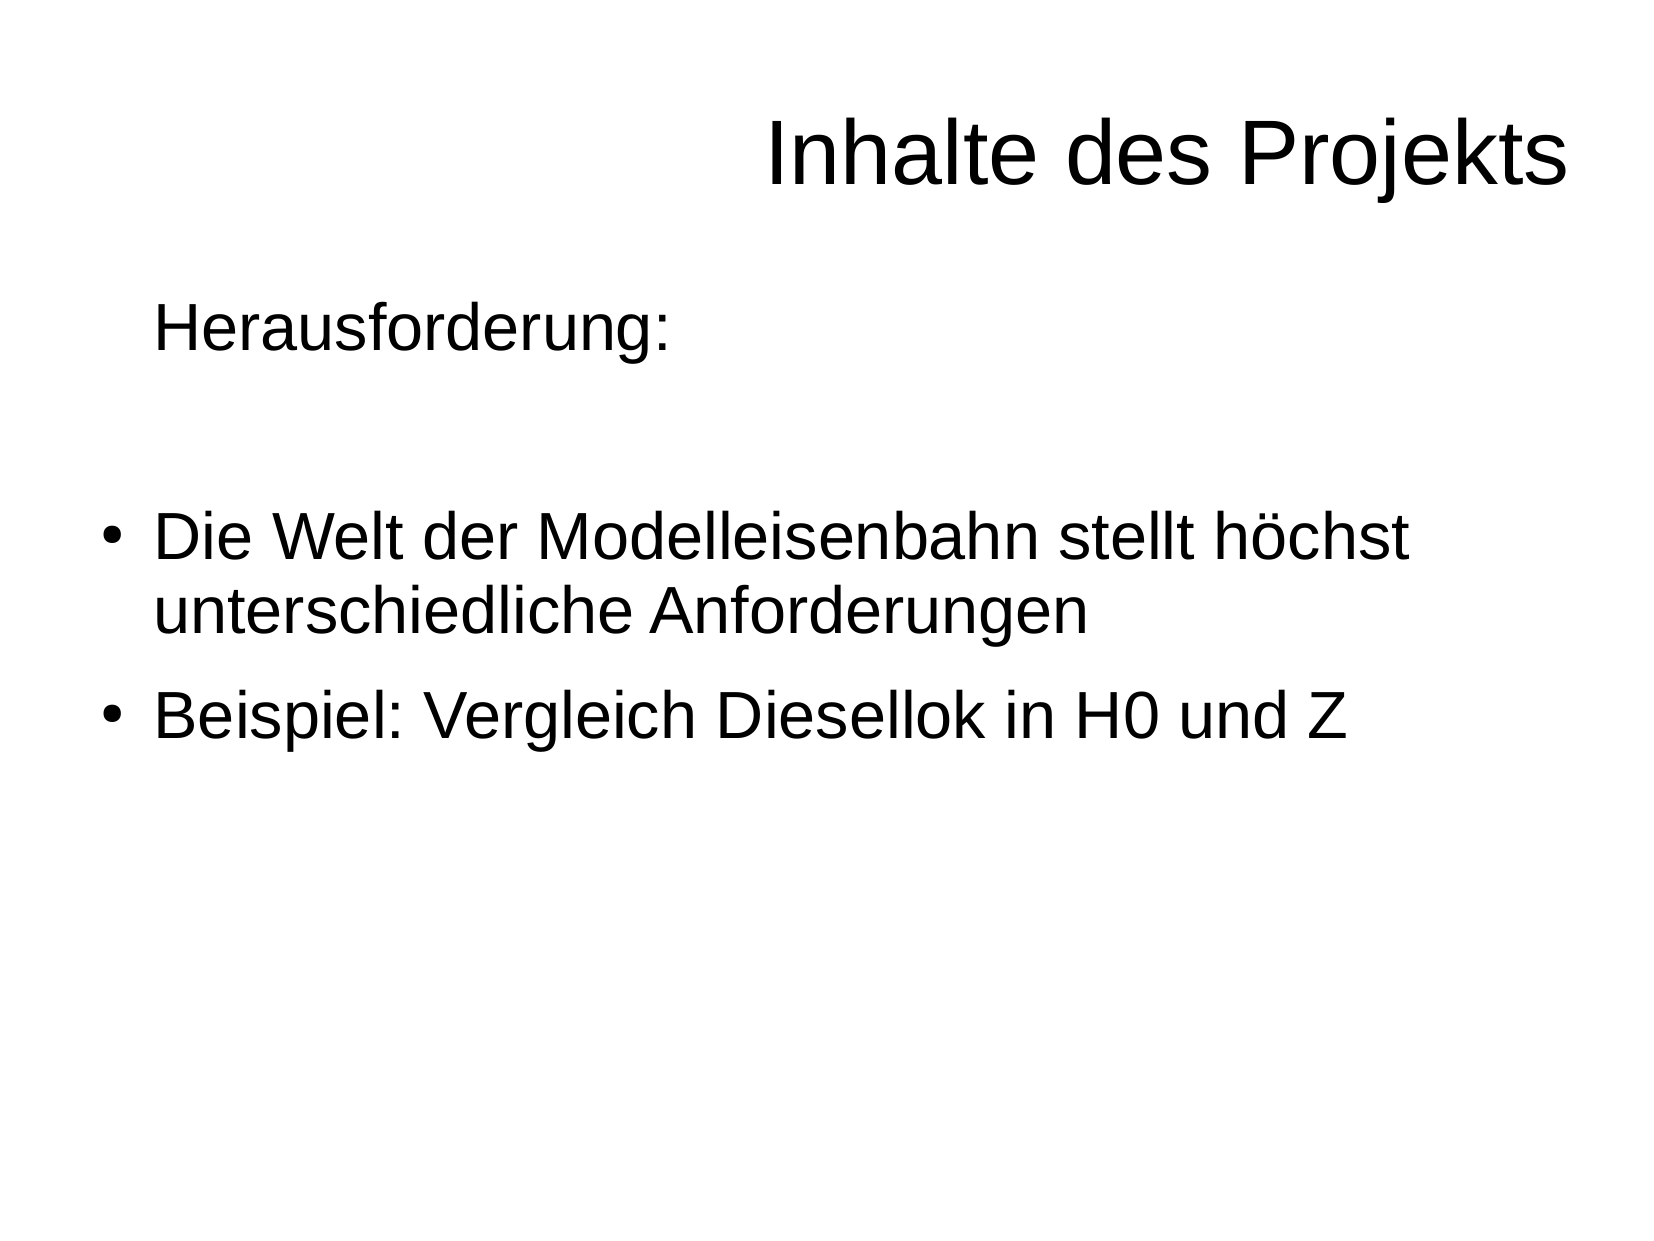

# Inhalte des Projekts
Herausforderung:
Die Welt der Modelleisenbahn stellt höchst unterschiedliche Anforderungen
Beispiel: Vergleich Diesellok in H0 und Z